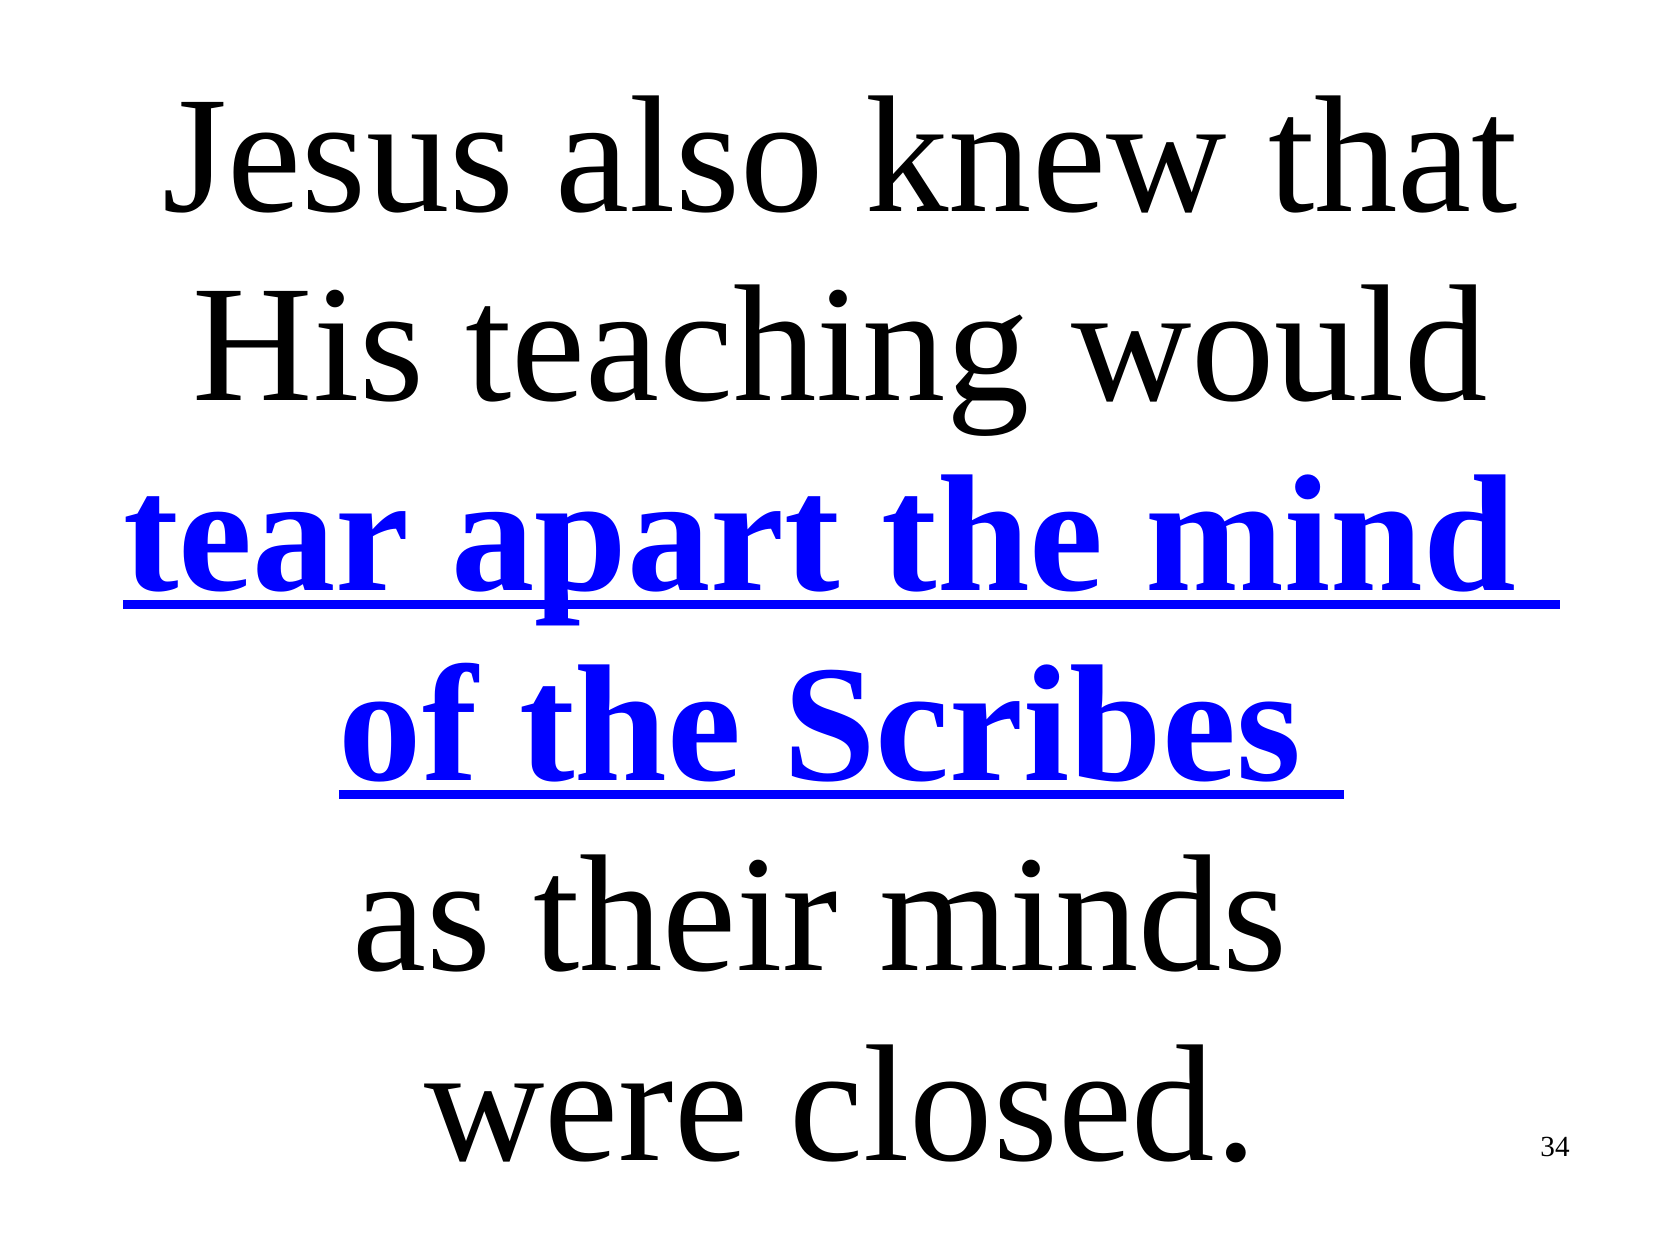

Jesus also knew that His teaching would tear apart the mind
of the Scribes
as their minds
were closed.
34